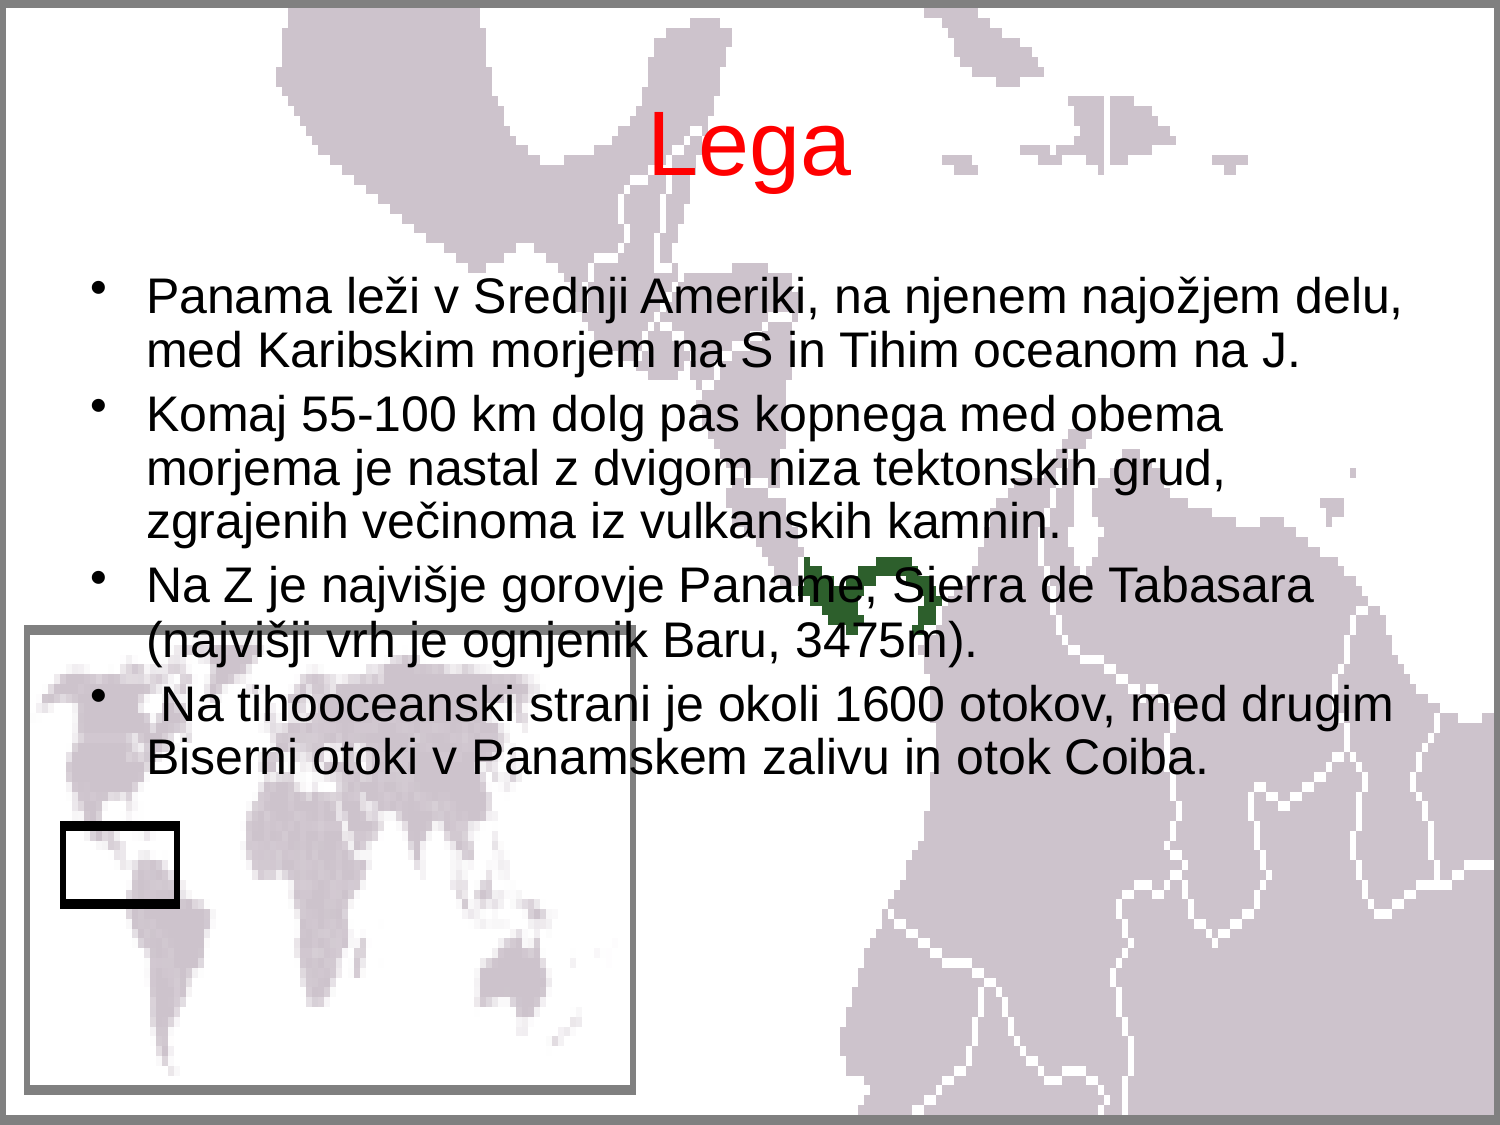

# Lega
Panama leži v Srednji Ameriki, na njenem najožjem delu, med Karibskim morjem na S in Tihim oceanom na J.
Komaj 55-100 km dolg pas kopnega med obema morjema je nastal z dvigom niza tektonskih grud, zgrajenih večinoma iz vulkanskih kamnin.
Na Z je najvišje gorovje Paname, Sierra de Tabasara (najvišji vrh je ognjenik Baru, 3475m).
 Na tihooceanski strani je okoli 1600 otokov, med drugim Biserni otoki v Panamskem zalivu in otok Coiba.